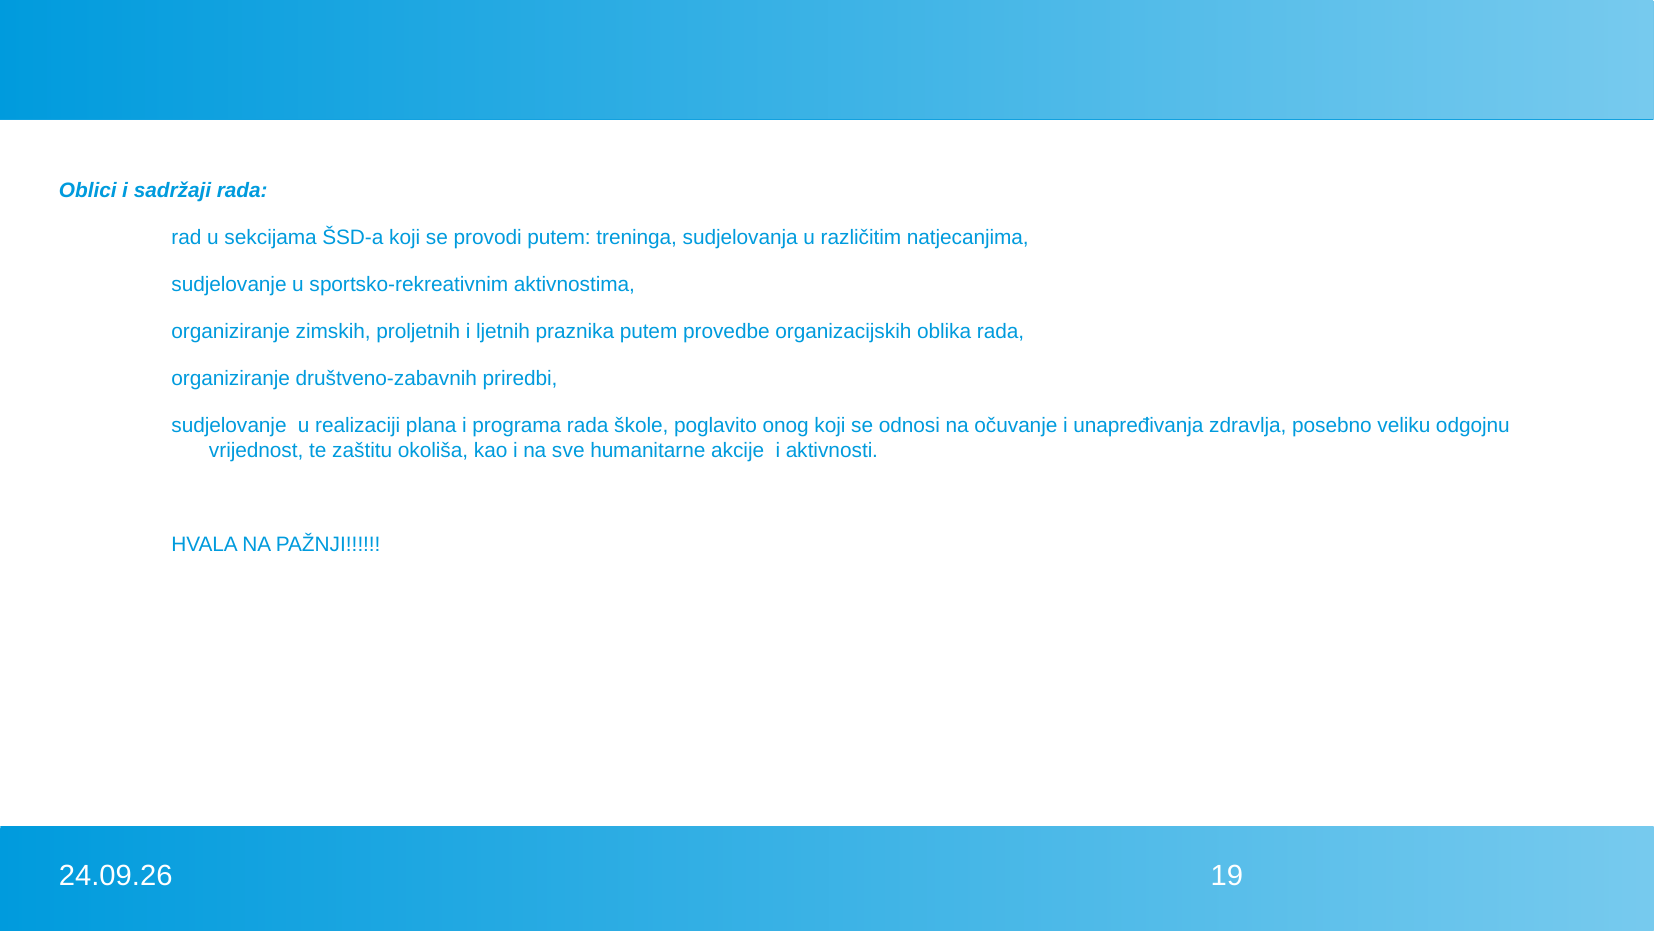

#
Oblici i sadržaji rada:
rad u sekcijama ŠSD-a koji se provodi putem: treninga, sudjelovanja u različitim natjecanjima,
sudjelovanje u sportsko-rekreativnim aktivnostima,
organiziranje zimskih, proljetnih i ljetnih praznika putem provedbe organizacijskih oblika rada,
organiziranje društveno-zabavnih priredbi,
sudjelovanje u realizaciji plana i programa rada škole, poglavito onog koji se odnosi na očuvanje i unapređivanja zdravlja, posebno veliku odgojnu vrijednost, te zaštitu okoliša, kao i na sve humanitarne akcije i aktivnosti.
HVALA NA PAŽNJI!!!!!!